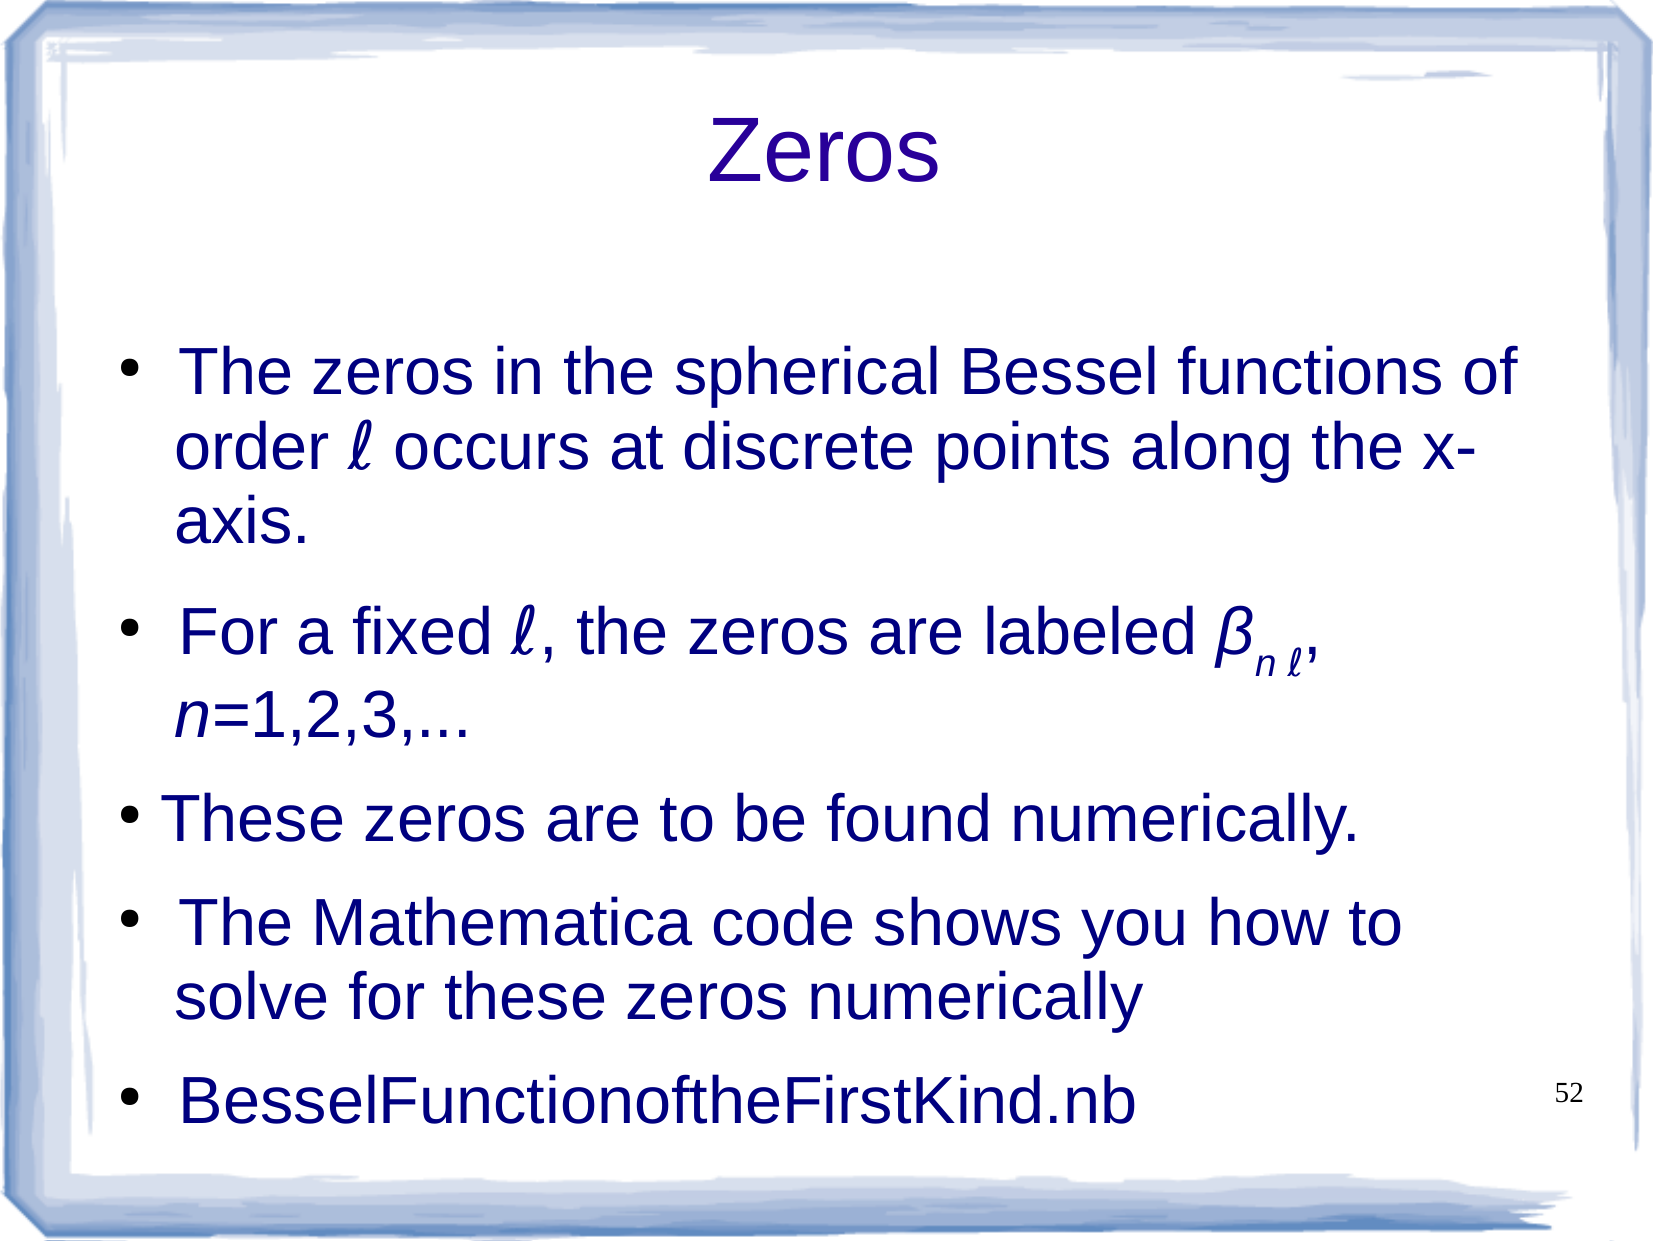

# Zeros
 The zeros in the spherical Bessel functions of order ℓ occurs at discrete points along the x-axis.
 For a fixed ℓ, the zeros are labeled βn ℓ, n=1,2,3,...
 These zeros are to be found numerically.
 The Mathematica code shows you how to solve for these zeros numerically
 BesselFunctionoftheFirstKind.nb
52